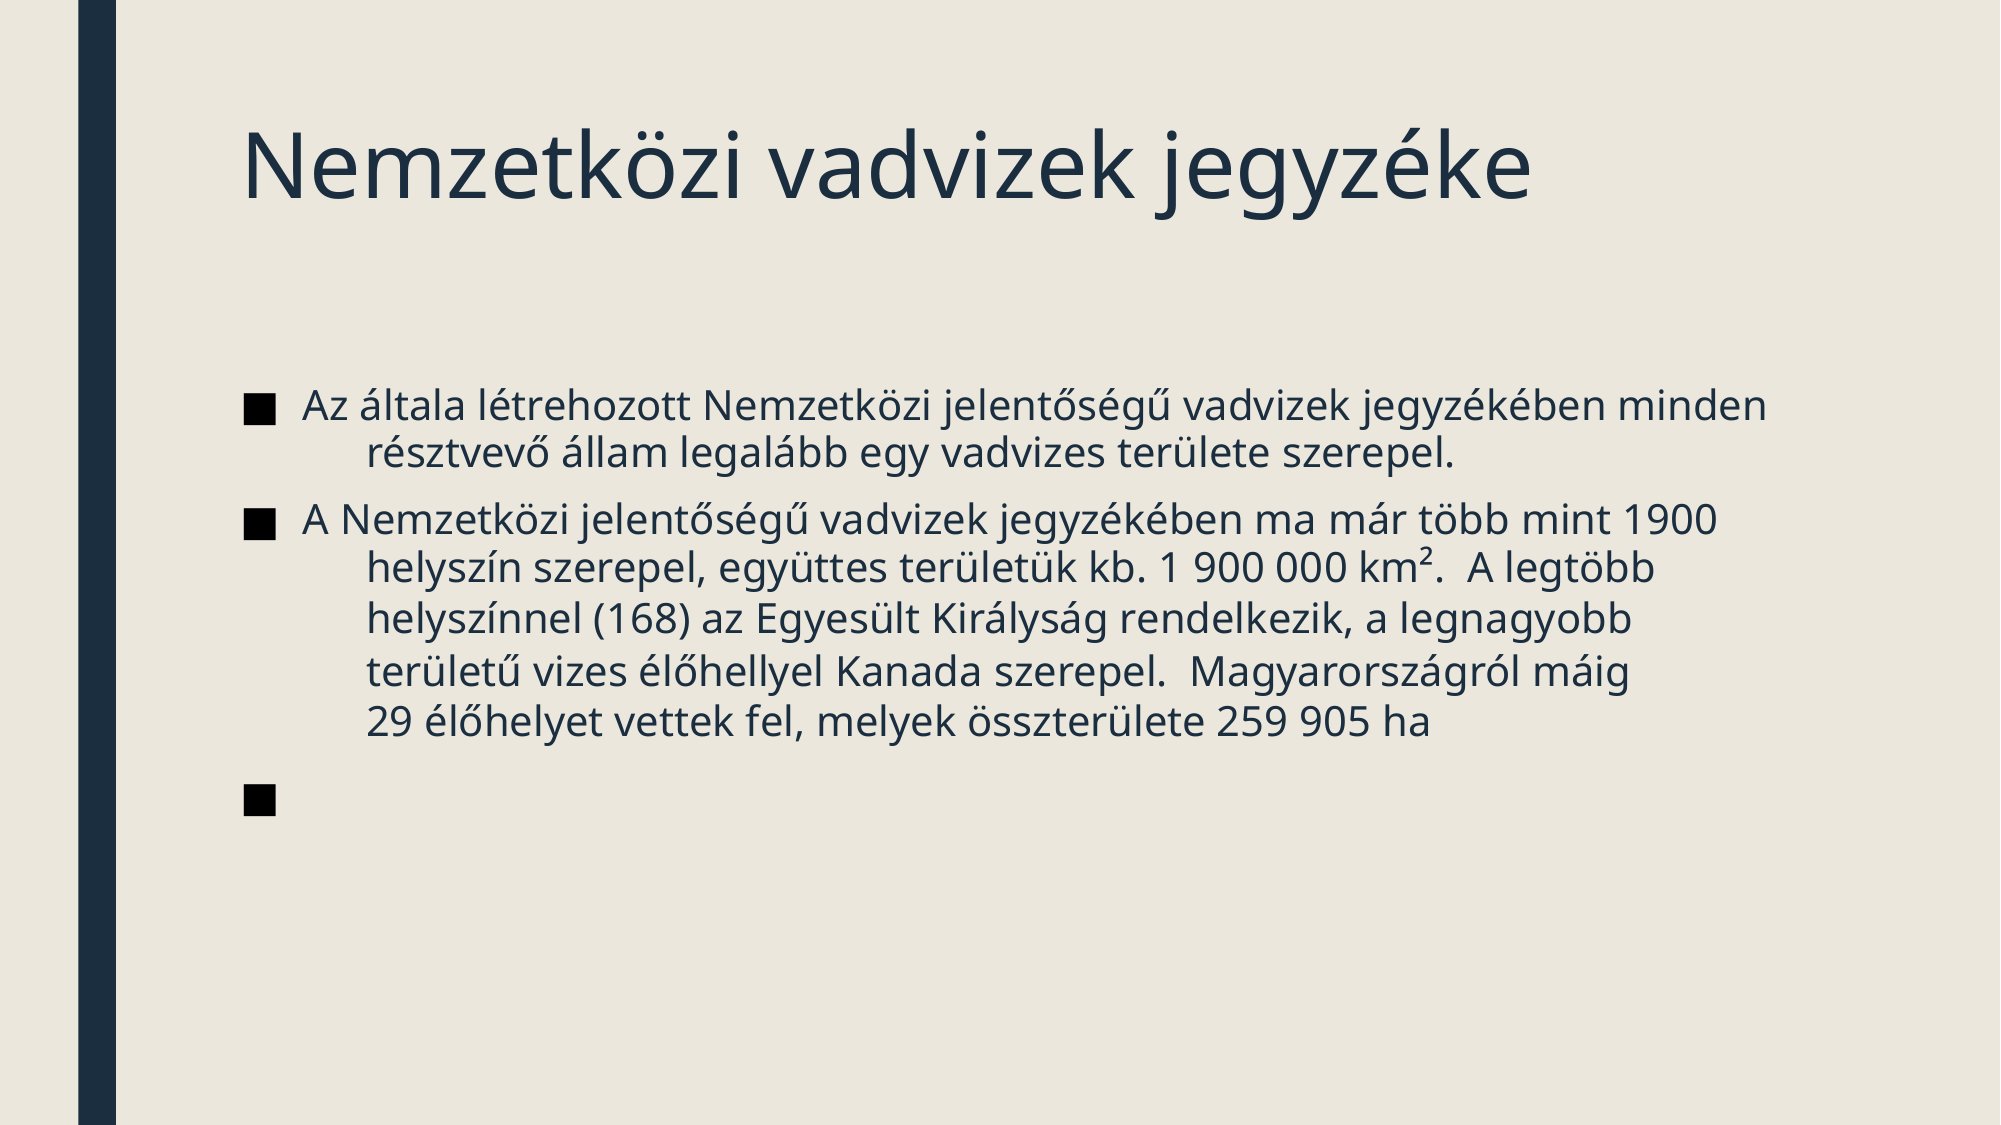

# Nemzetközi vadvizek jegyzéke
Az általa létrehozott Nemzetközi jelentőségű vadvizek jegyzékében minden résztvevő állam legalább egy vadvizes területe szerepel.
A Nemzetközi jelentőségű vadvizek jegyzékében ma már több mint 1900 helyszín szerepel, együttes területük kb. 1 900 000 km². A legtöbb helyszínnel (168) az Egyesült Királyság rendelkezik, a legnagyobb területű vizes élőhellyel Kanada szerepel. Magyarországról máig 29 élőhelyet vettek fel, melyek összterülete 259 905 ha